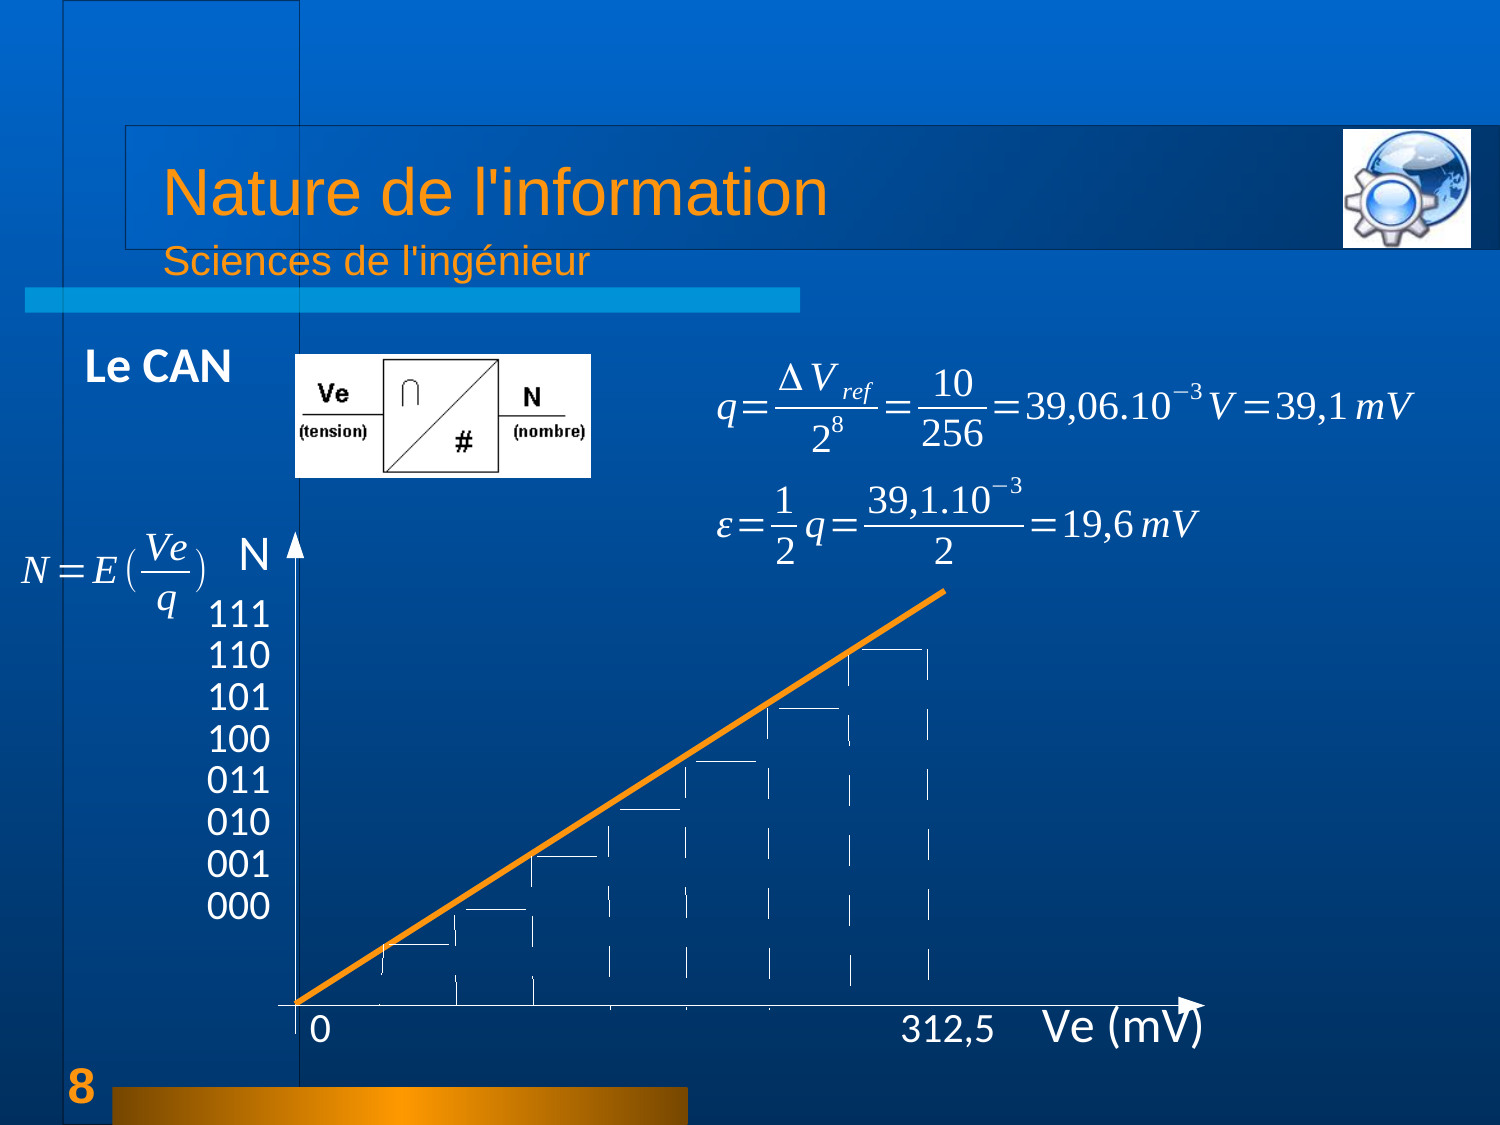

Le CAN
N
111
110
101
100
011
 010
001
000
0 312,5 Ve (mV)